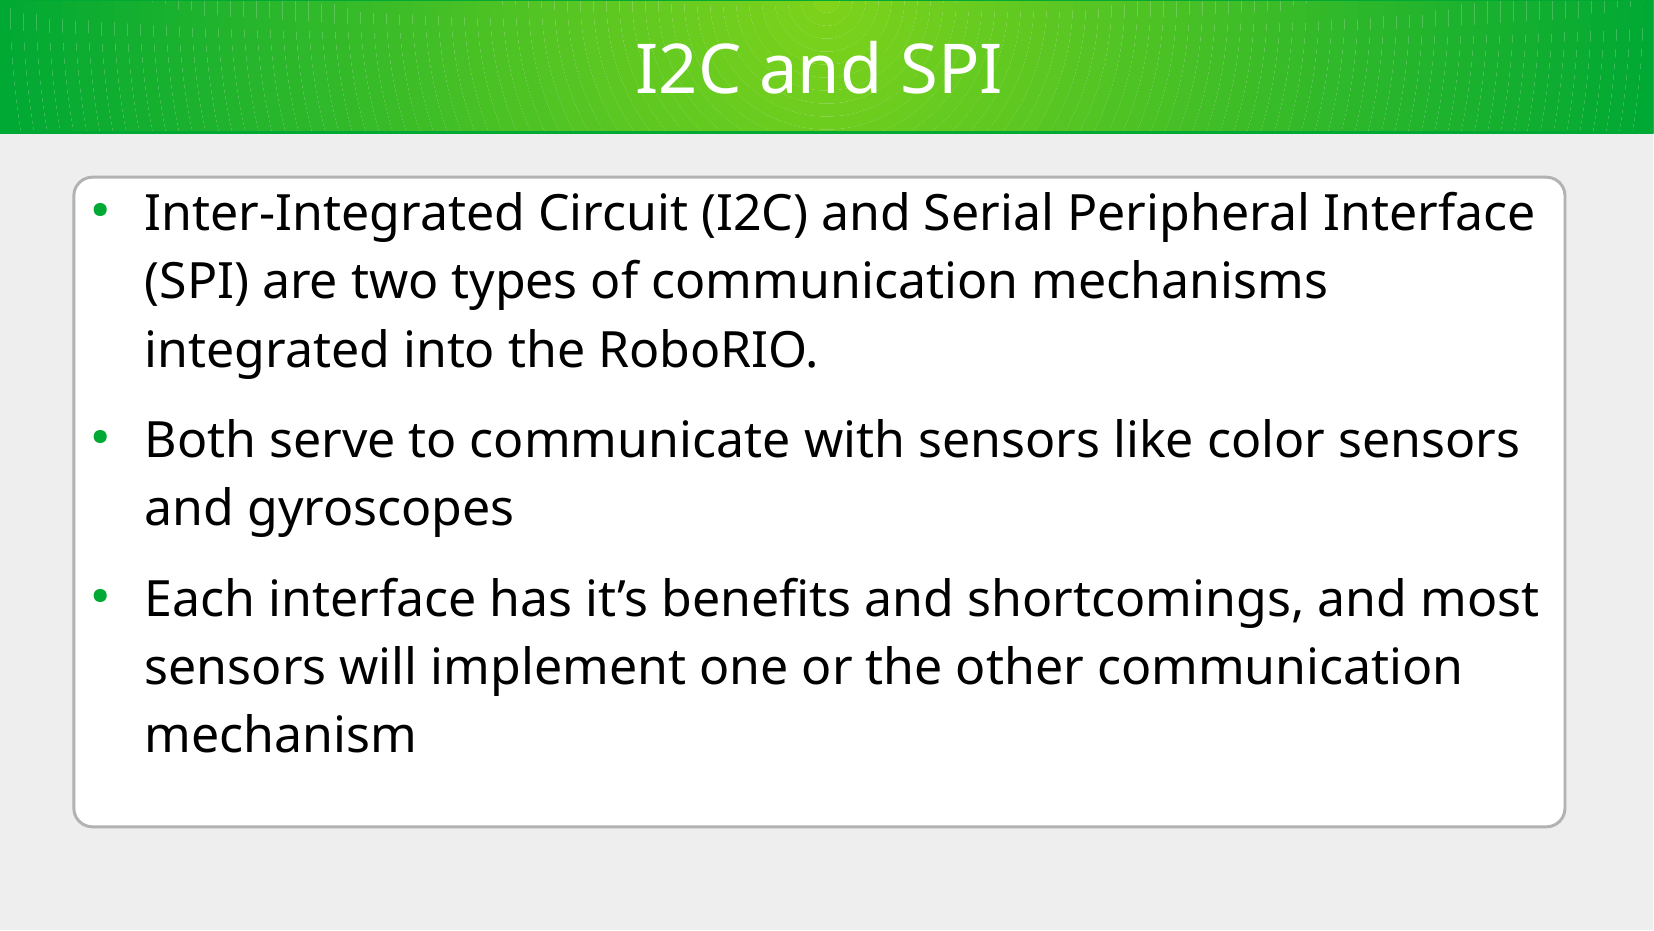

# I2C and SPI
Inter-Integrated Circuit (I2C) and Serial Peripheral Interface (SPI) are two types of communication mechanisms integrated into the RoboRIO.
Both serve to communicate with sensors like color sensors and gyroscopes
Each interface has it’s benefits and shortcomings, and most sensors will implement one or the other communication mechanism